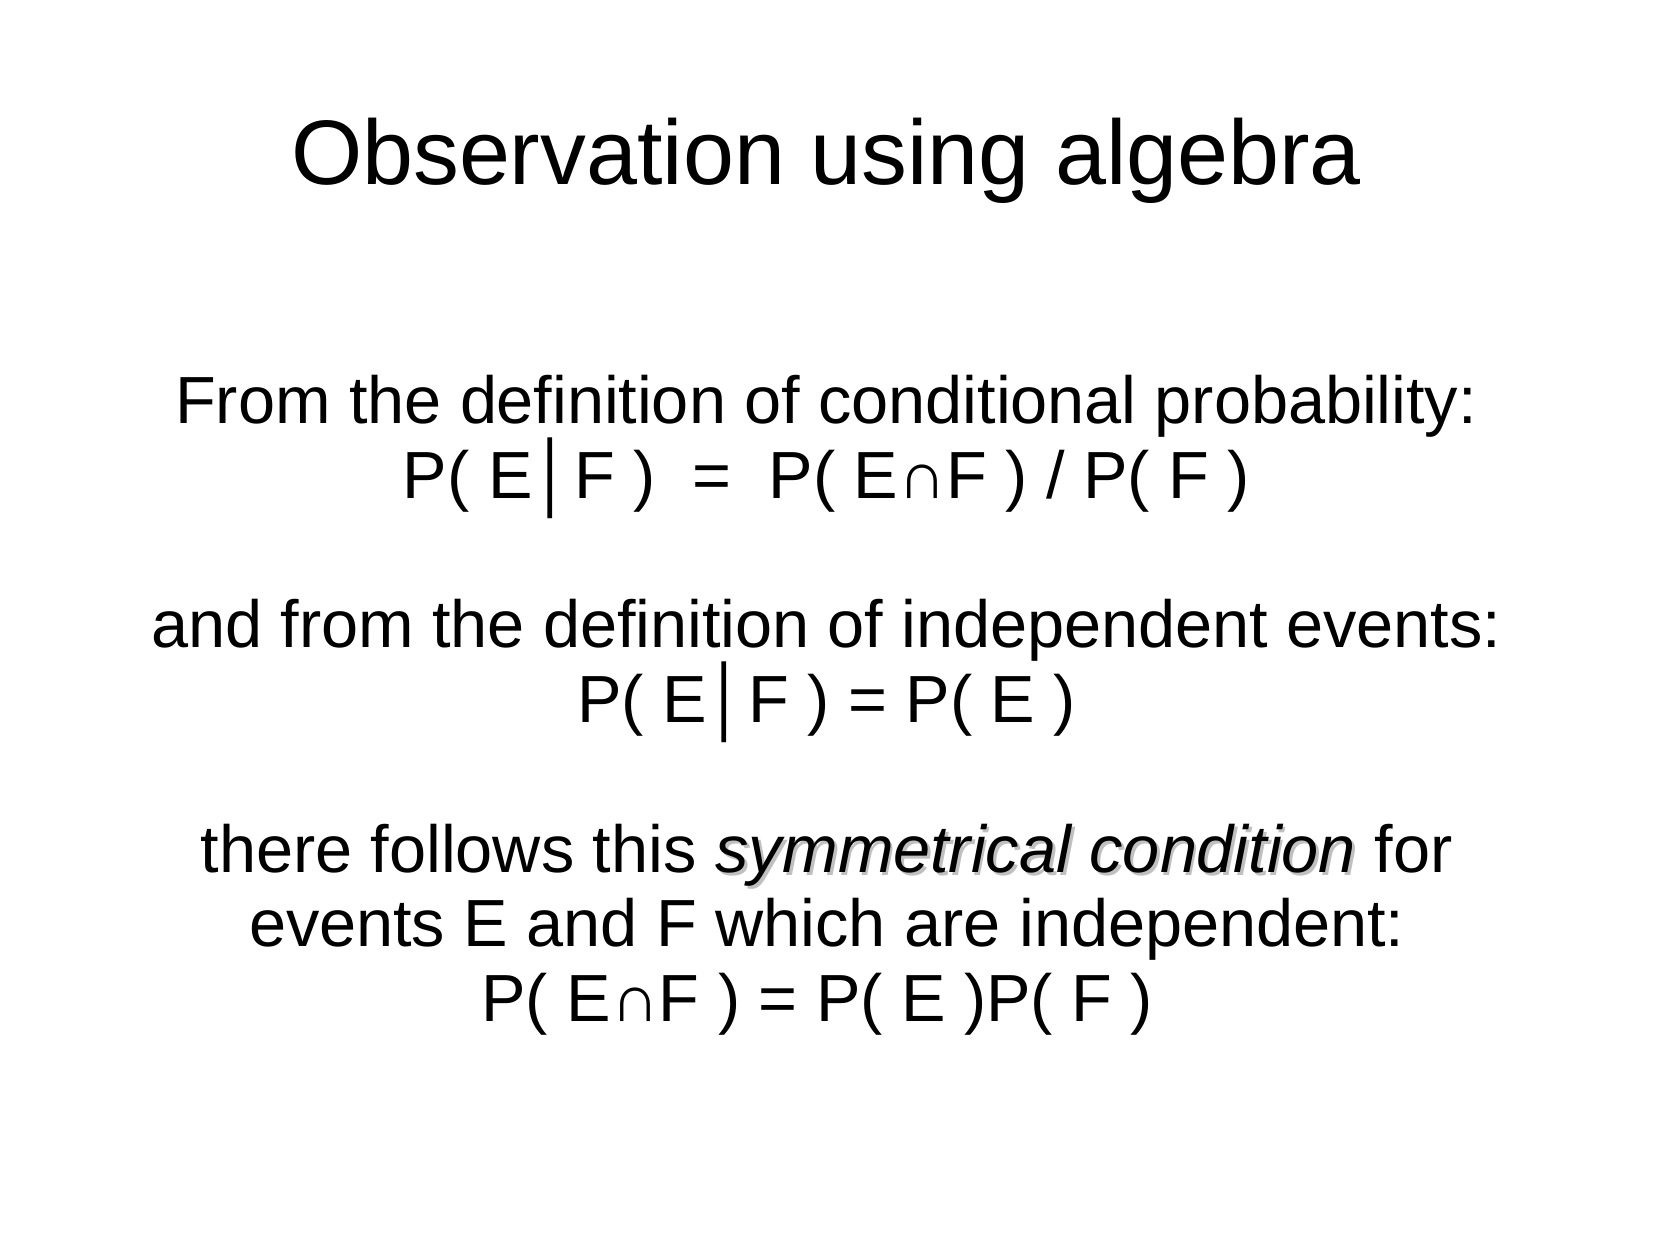

# Observation using algebra
From the definition of conditional probability:
P( E│F ) = P( E∩F ) / P( F )
and from the definition of independent events:
P( E│F ) = P( E )
 there follows this symmetrical condition for events E and F which are independent:
P( E∩F ) = P( E )P( F )